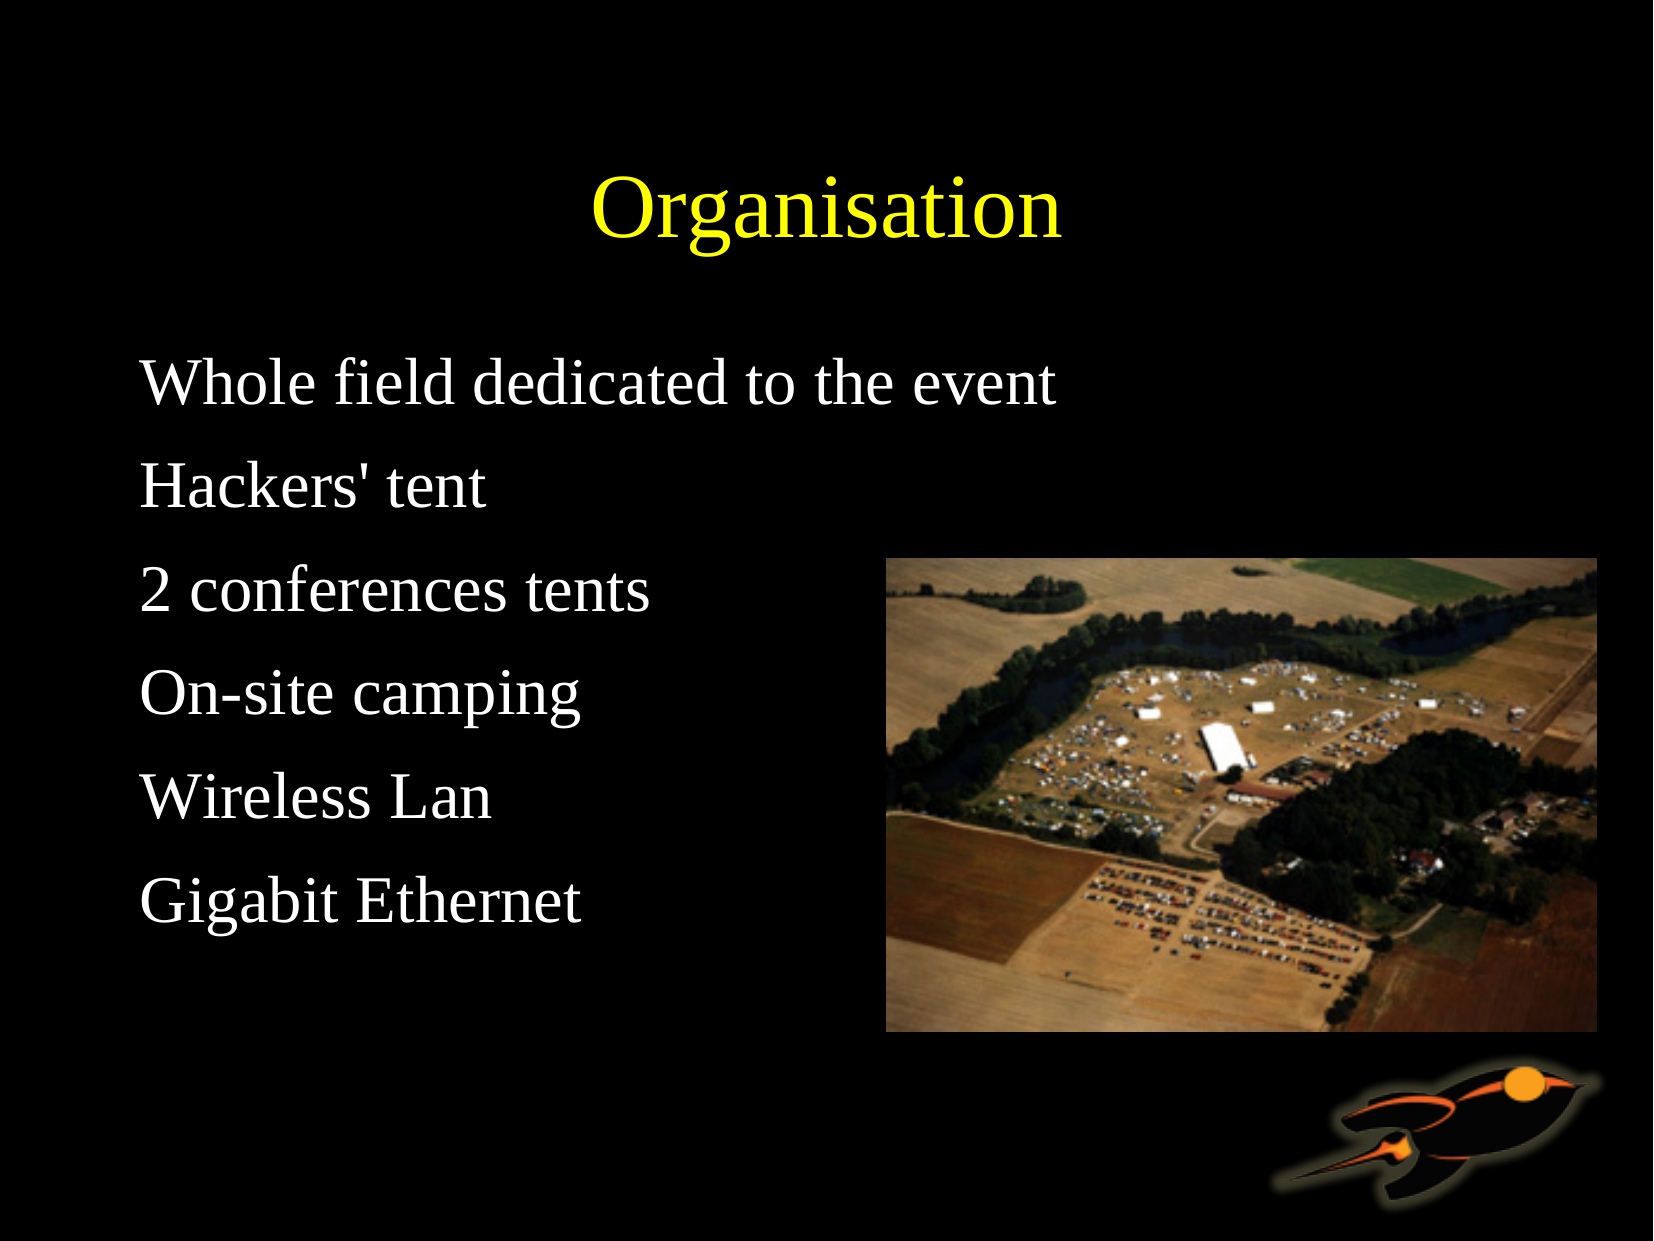

Organisation
# Whole field dedicated to the event
Hackers' tent
2 conferences tents
On-site camping
Wireless Lan
Gigabit Ethernet